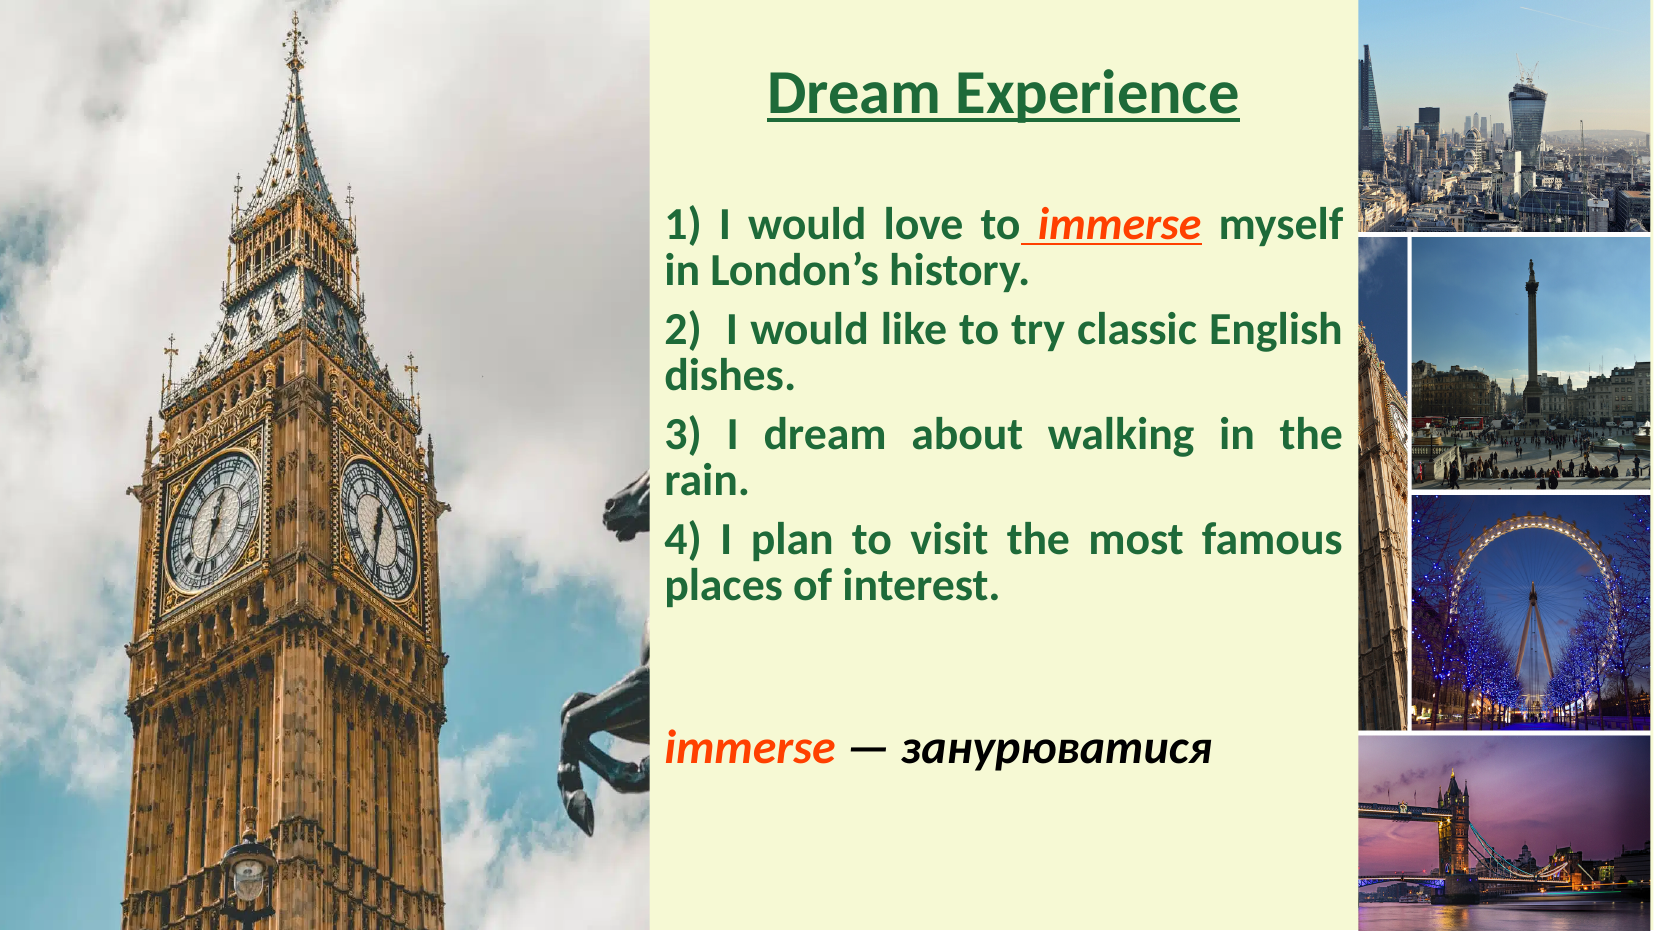

Dream Experience
1) I would love to immerse myself in London’s history.
2) I would like to try classic English dishes.
3) I dream about walking in the rain.
4) I plan to visit the most famous places of interest.
immerse — занурюватися